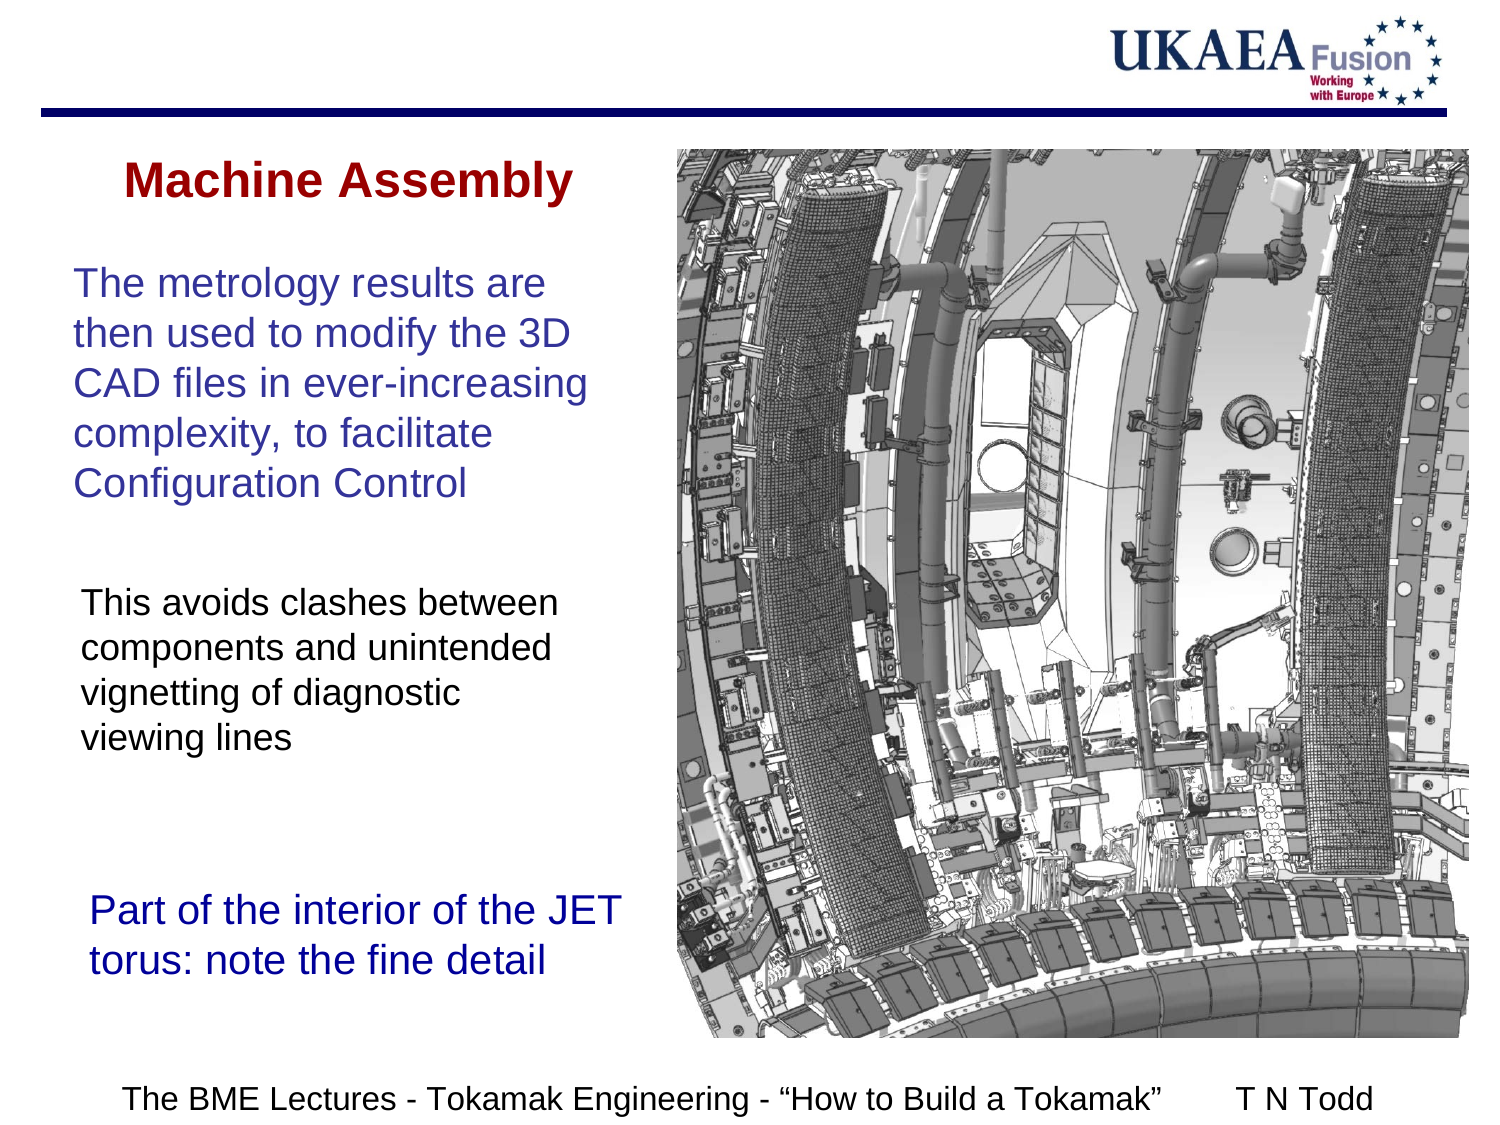

Machine Assembly
The metrology results are then used to modify the 3D CAD files in ever-increasing complexity, to facilitate Configuration Control
# This avoids clashes between components and unintended vignetting of diagnostic viewing lines
Part of the interior of the JET torus: note the fine detail